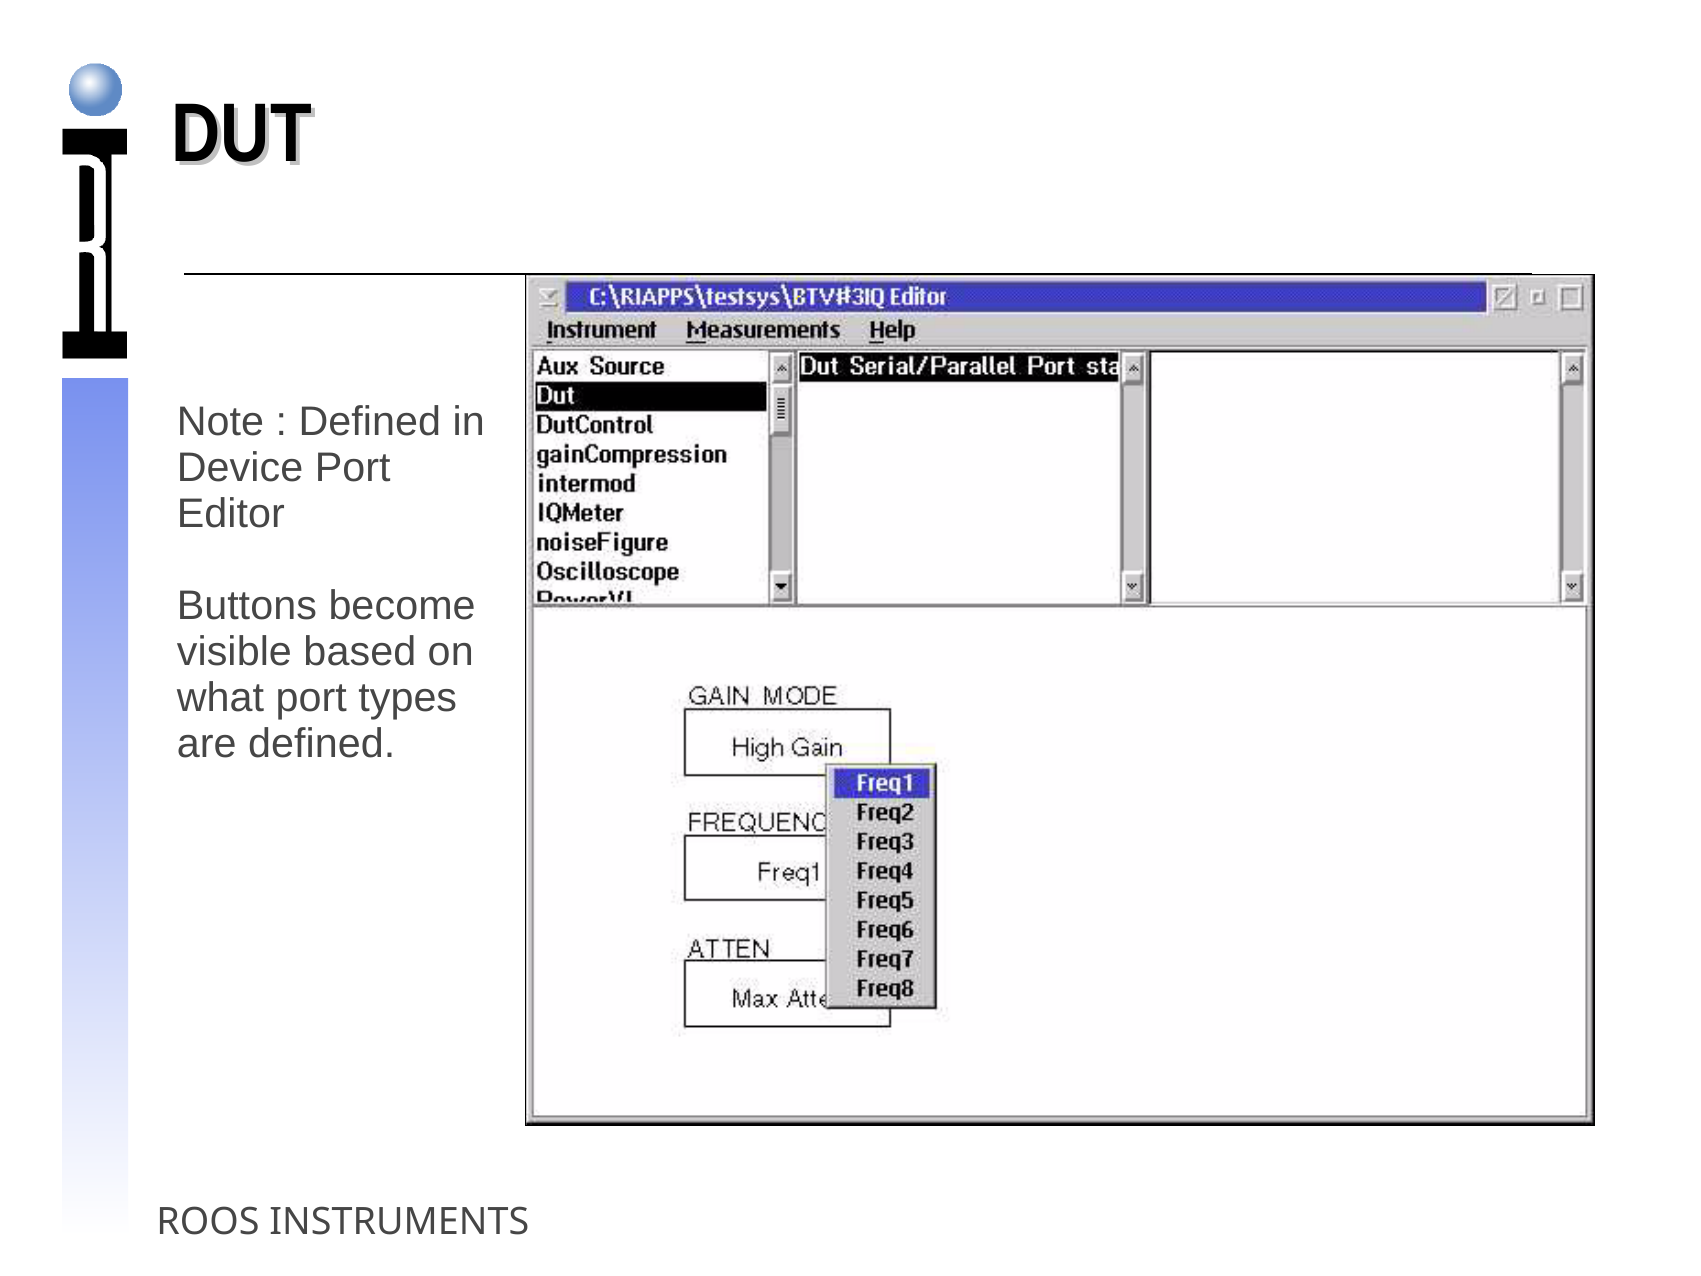

DUT
Note : Defined in Device Port Editor
Buttons become visible based on what port types are defined.